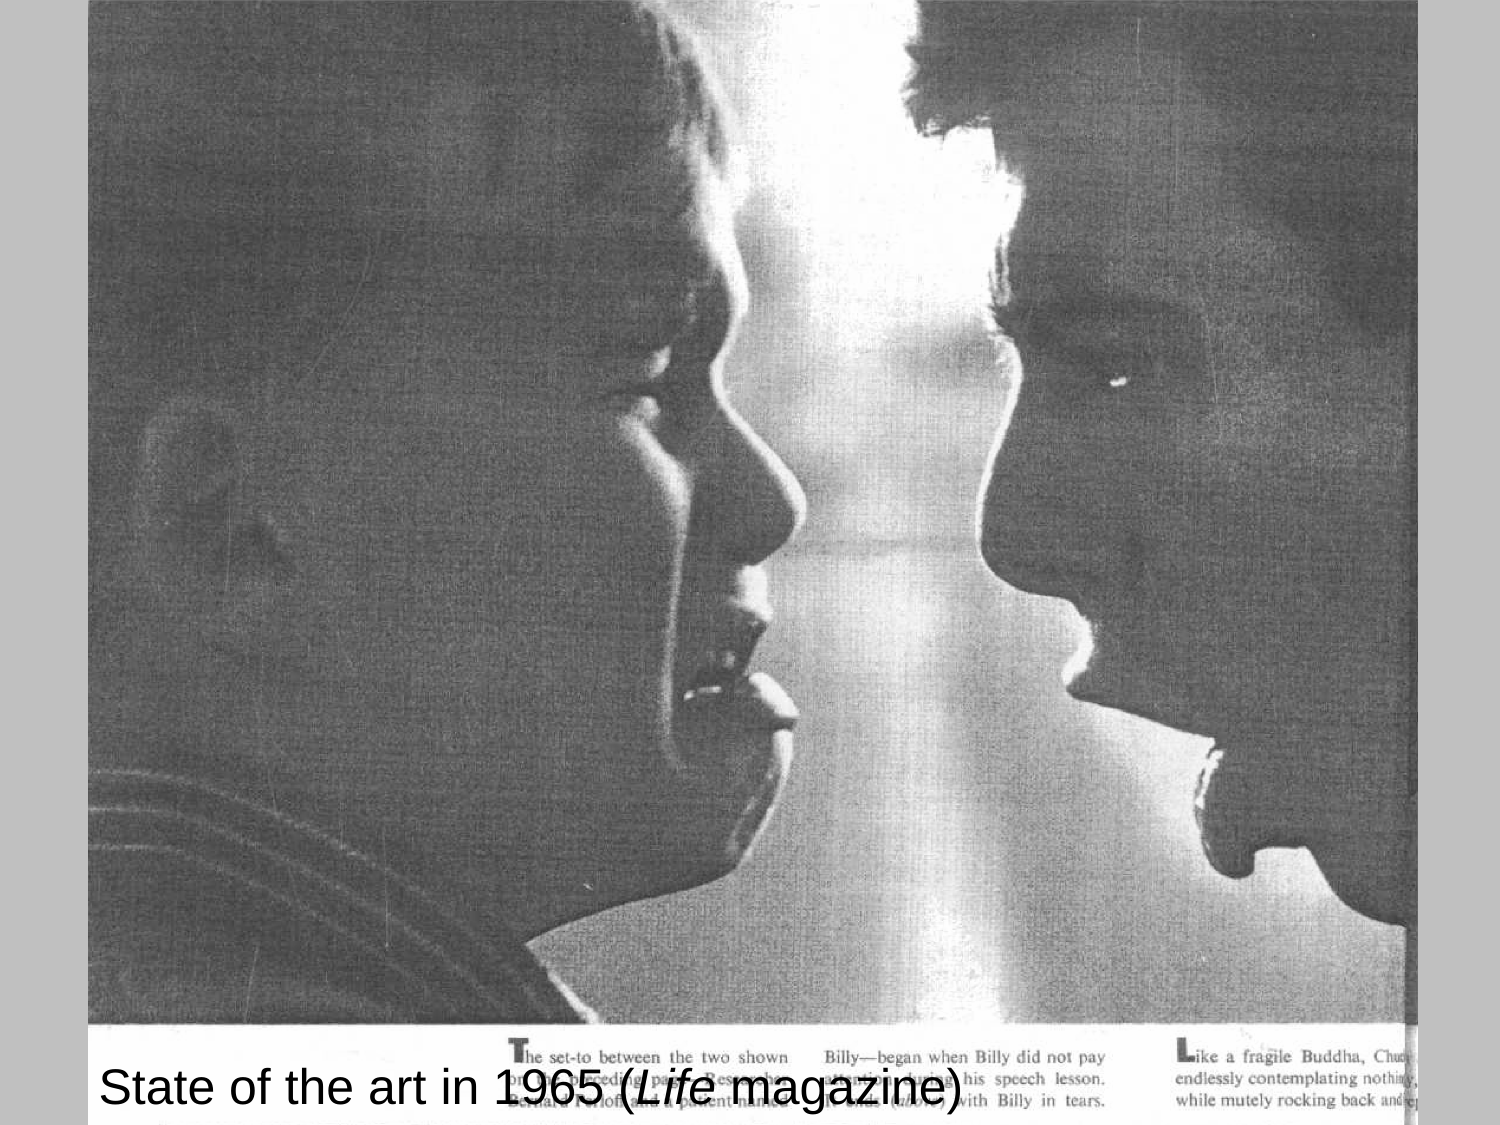

# State of the art in 1965 (Life magazine)